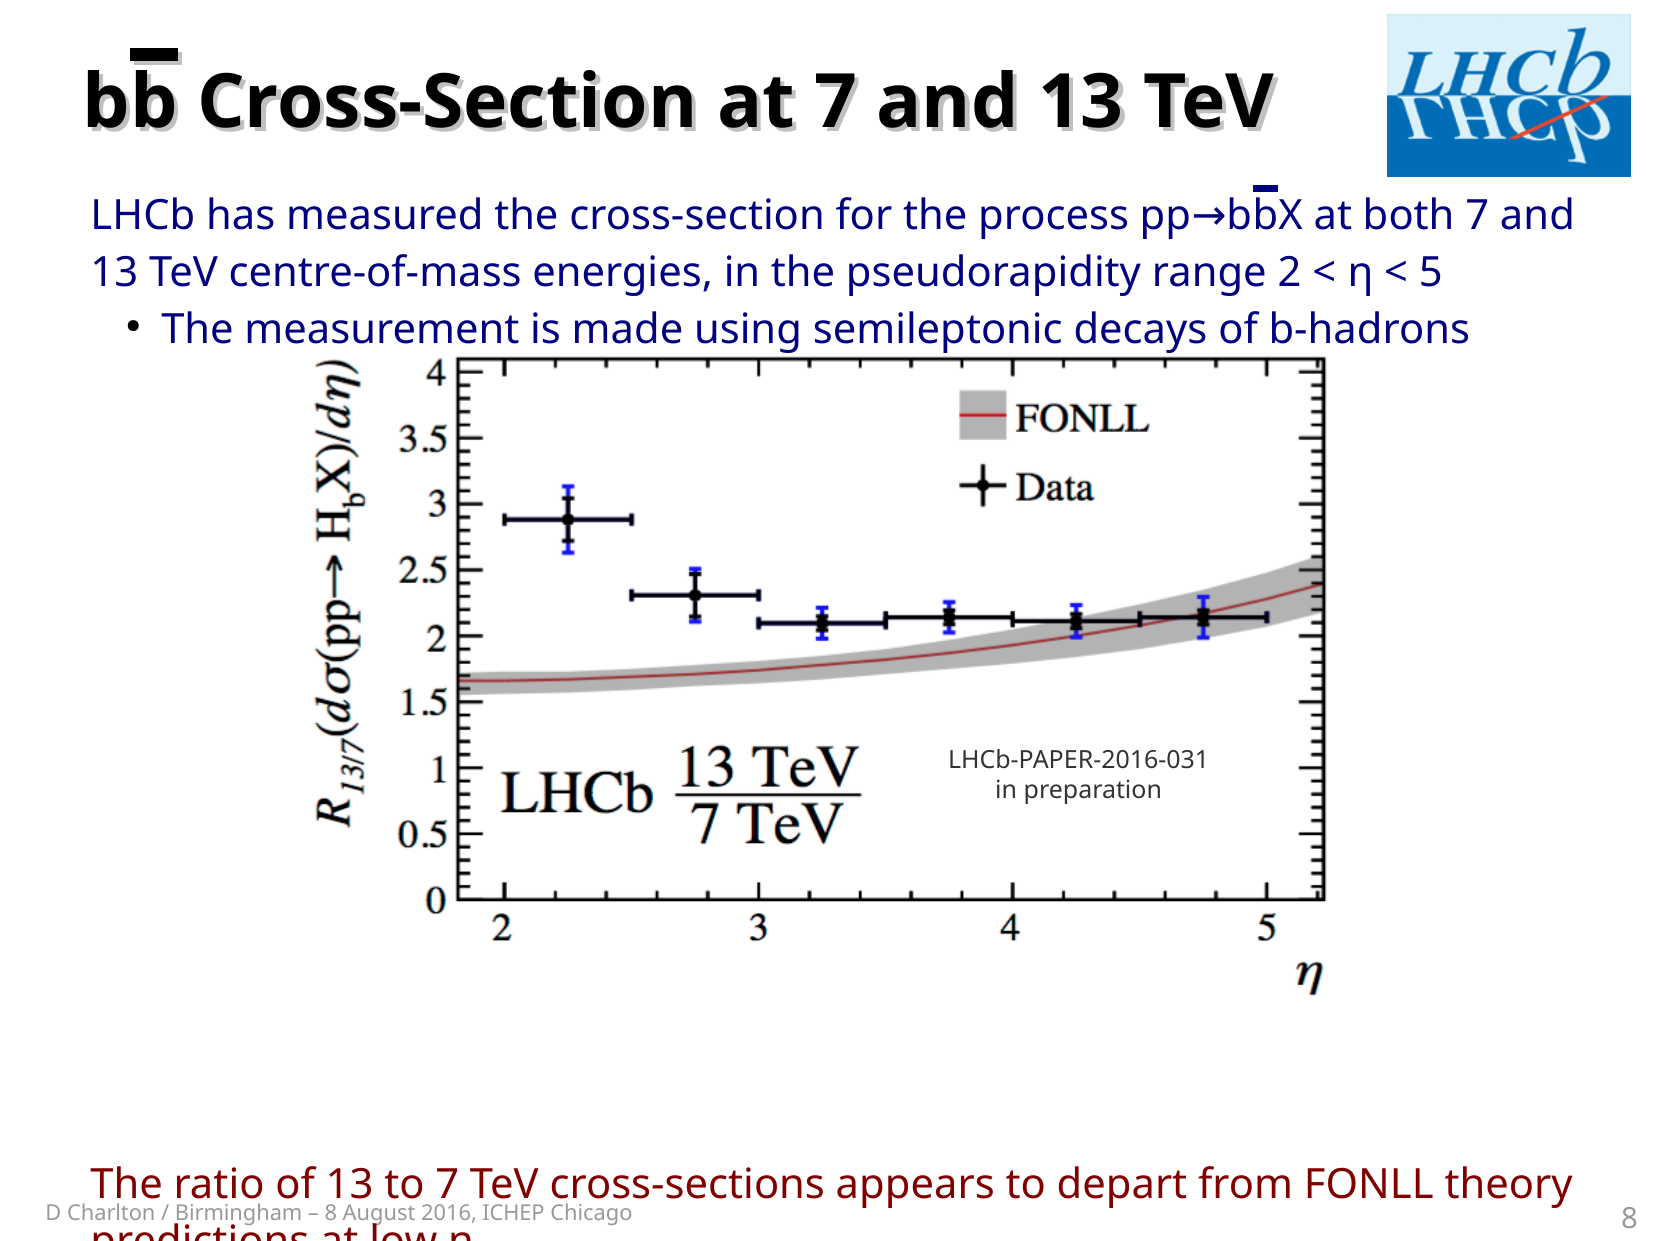

# bb Cross-Section at 7 and 13 TeV
LHCb has measured the cross-section for the process pp→bbX at both 7 and 13 TeV centre-of-mass energies, in the pseudorapidity range 2 < η < 5
The measurement is made using semileptonic decays of b-hadrons
The ratio of 13 to 7 TeV cross-sections appears to depart from FONLL theory predictions at low η
Calls for further theoretical progress
LHCb-PAPER-2016-031
in preparation